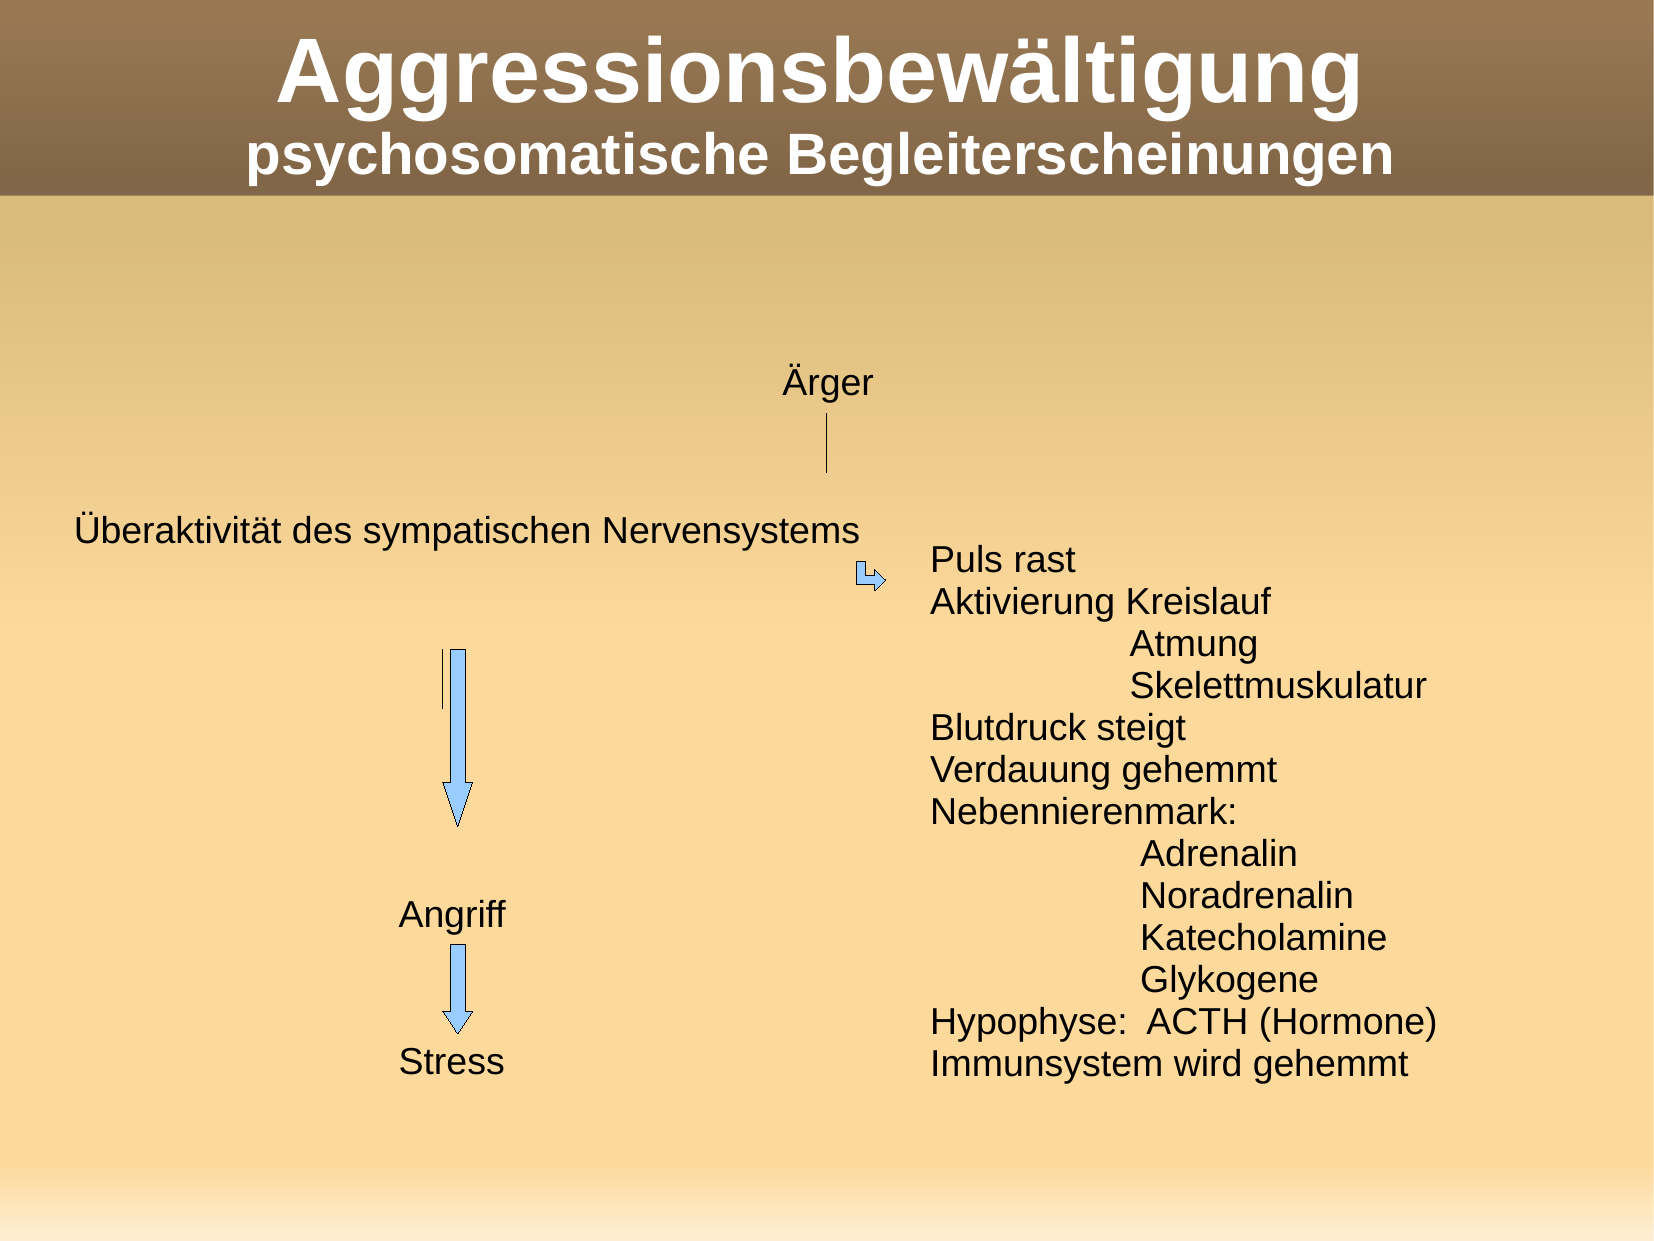

# Aggressionsbewältigung psychosomatische Begleiterscheinungen
Ärger
Überaktivität des sympatischen Nervensystems
Puls rast
Aktivierung Kreislauf
 Atmung
 Skelettmuskulatur
Blutdruck steigt
Verdauung gehemmt
Nebennierenmark:
 Adrenalin
 Noradrenalin
 Katecholamine
 Glykogene
Hypophyse: ACTH (Hormone)
Immunsystem wird gehemmt
Angriff
Stress